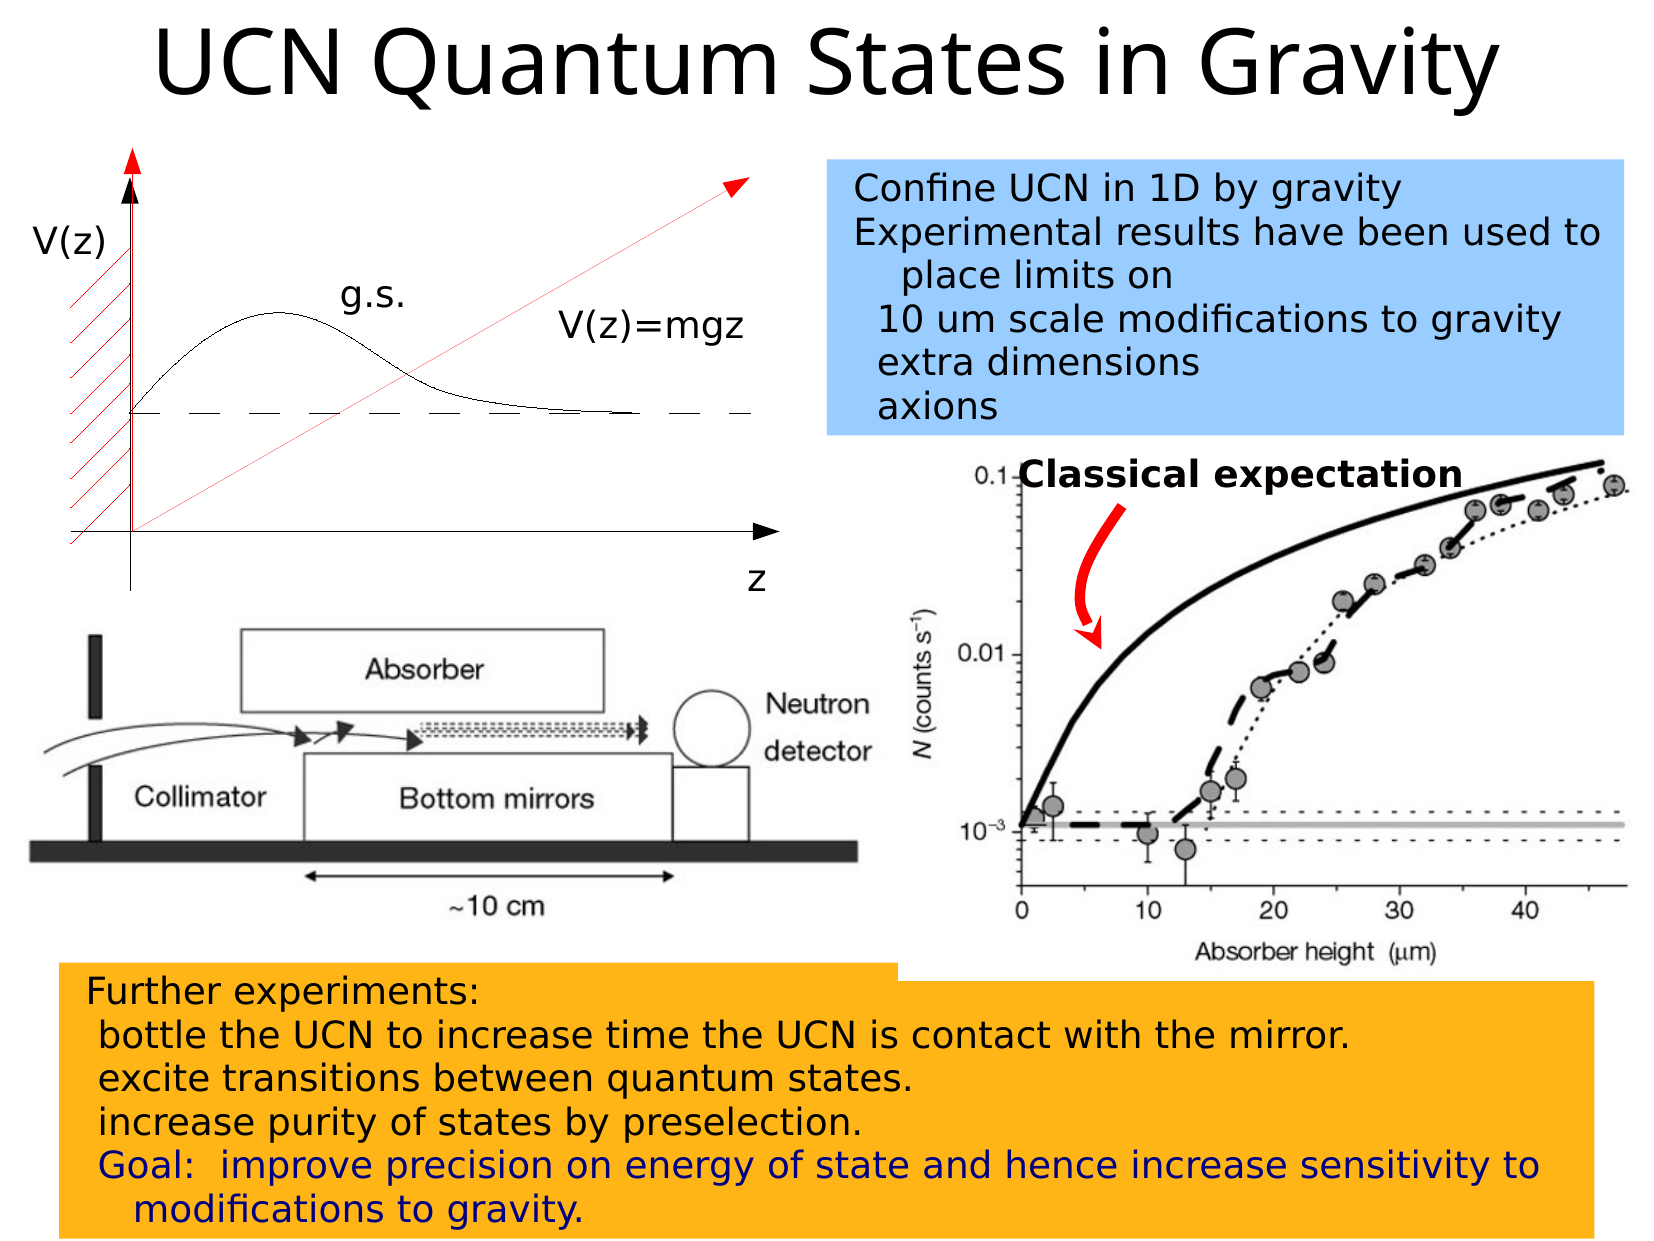

UCN Quantum States in Gravity
Confine UCN in 1D by gravity
Experimental results have been used to place limits on
10 um scale modifications to gravity
extra dimensions
axions
V(z)
g.s.
V(z)=mgz
Classical expectation
z
Quantized energy
levels!
Further experiments:
 bottle the UCN to increase time the UCN is contact with the mirror.
 excite transitions between quantum states.
 increase purity of states by preselection.
 Goal: improve precision on energy of state and hence increase sensitivity to modifications to gravity.